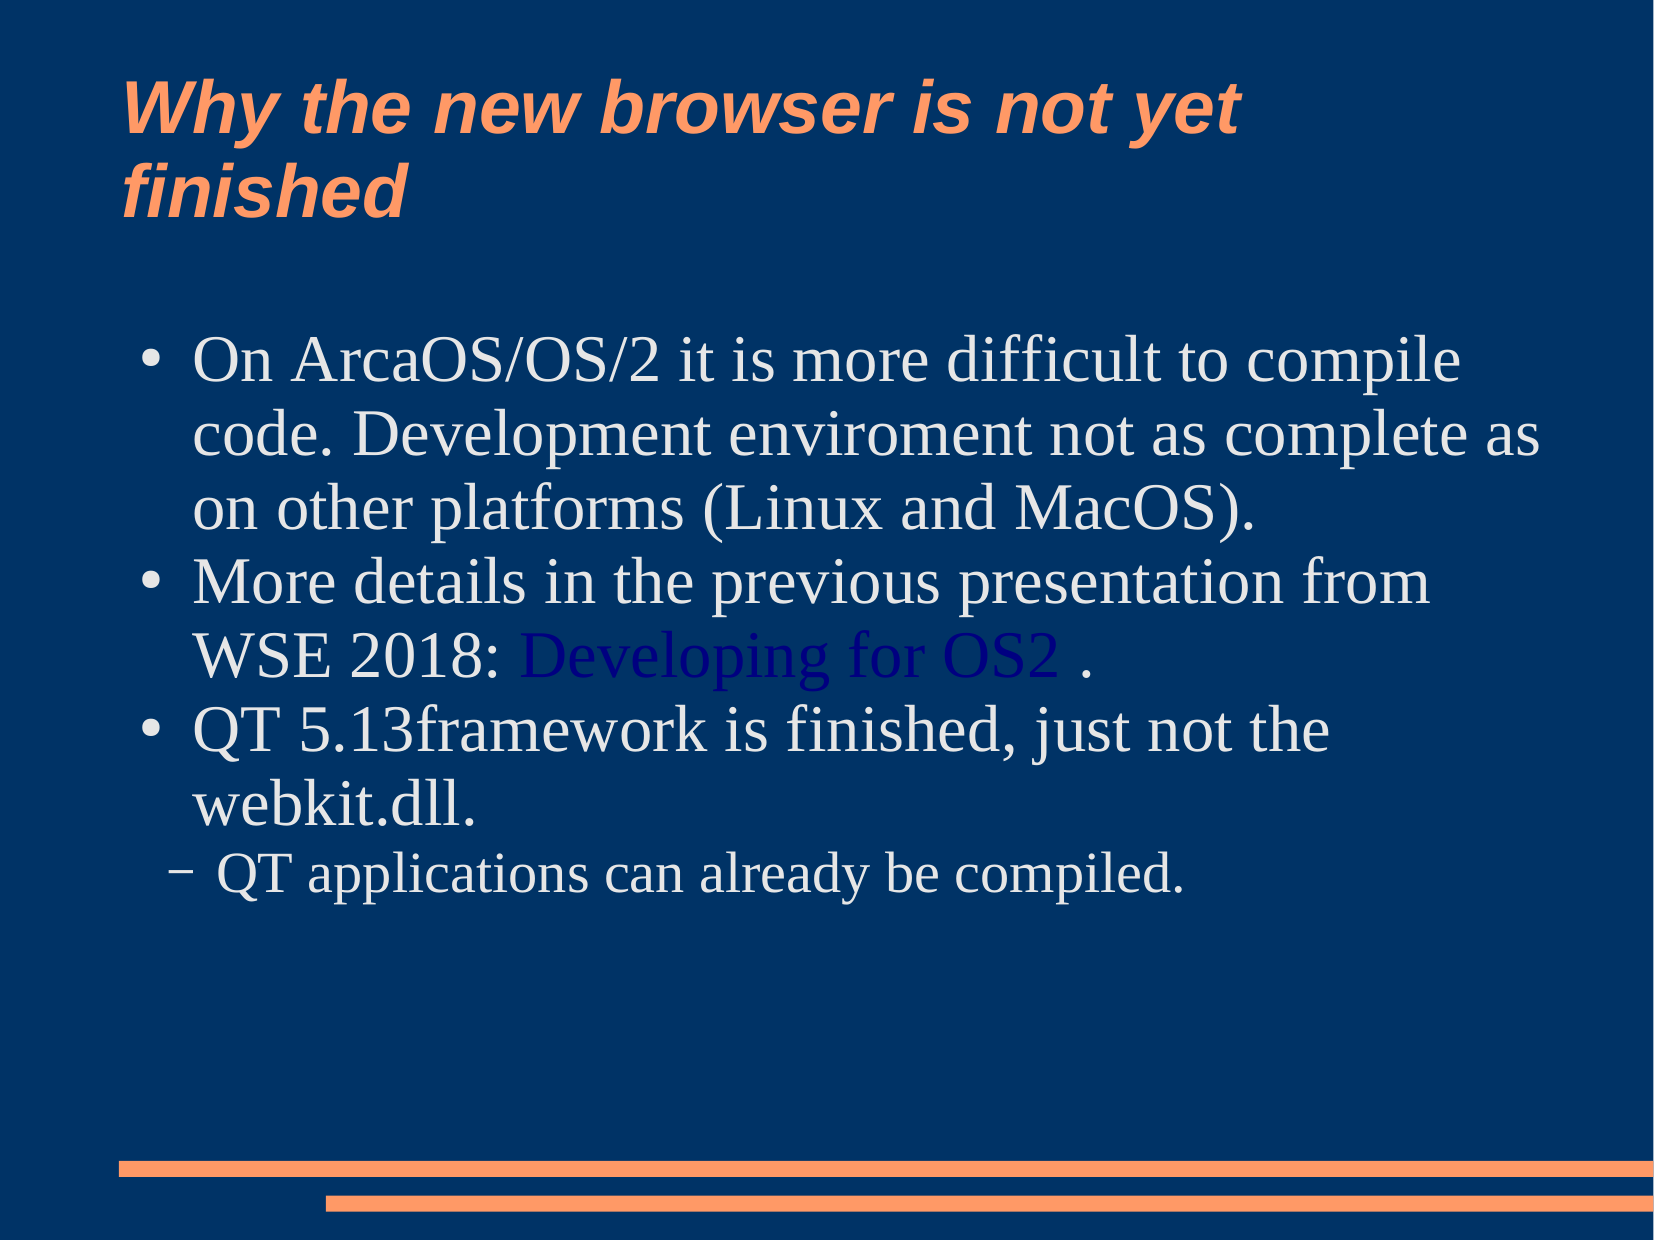

# Why the new browser is not yet finished
On ArcaOS/OS/2 it is more difficult to compile code. Development enviroment not as complete as on other platforms (Linux and MacOS).
More details in the previous presentation from WSE 2018: Developing for OS2 .
QT 5.13framework is finished, just not the webkit.dll.
QT applications can already be compiled.